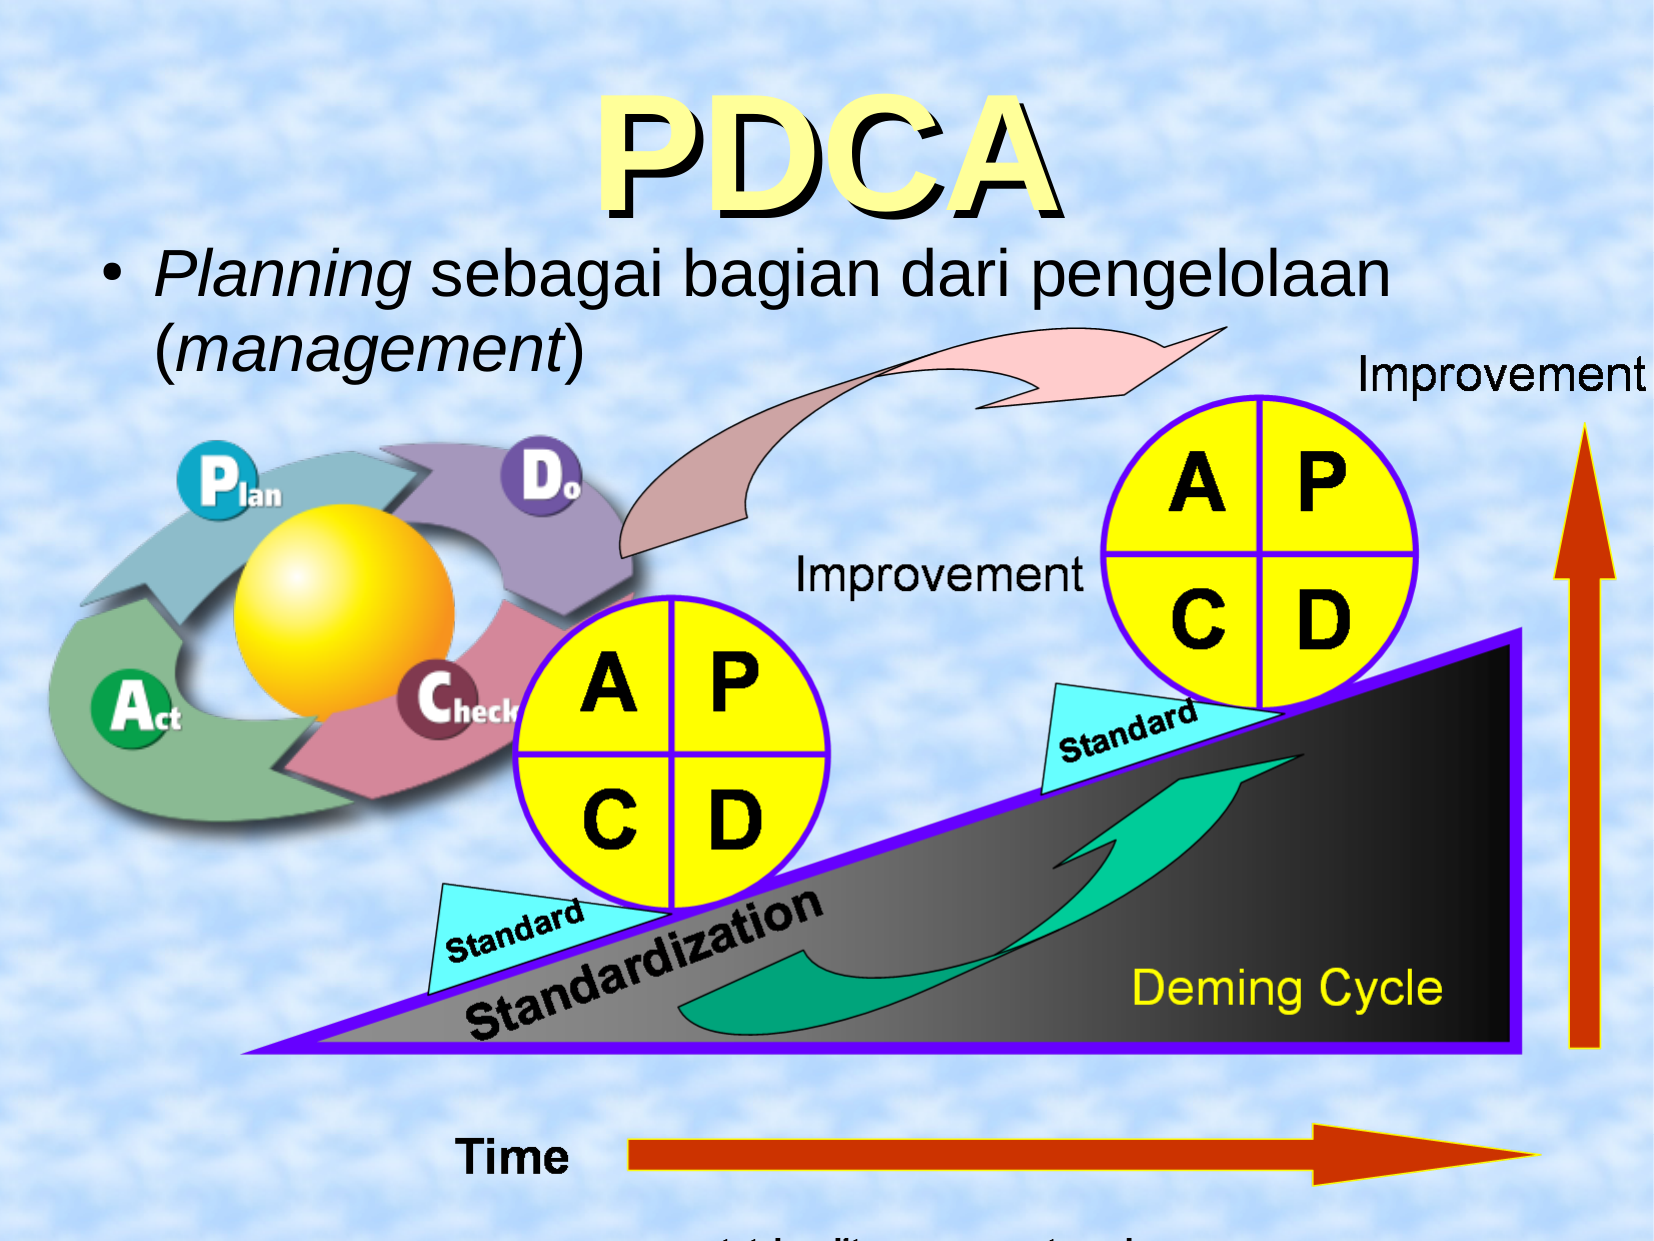

# PDCA
Planning sebagai bagian dari pengelolaan (management)